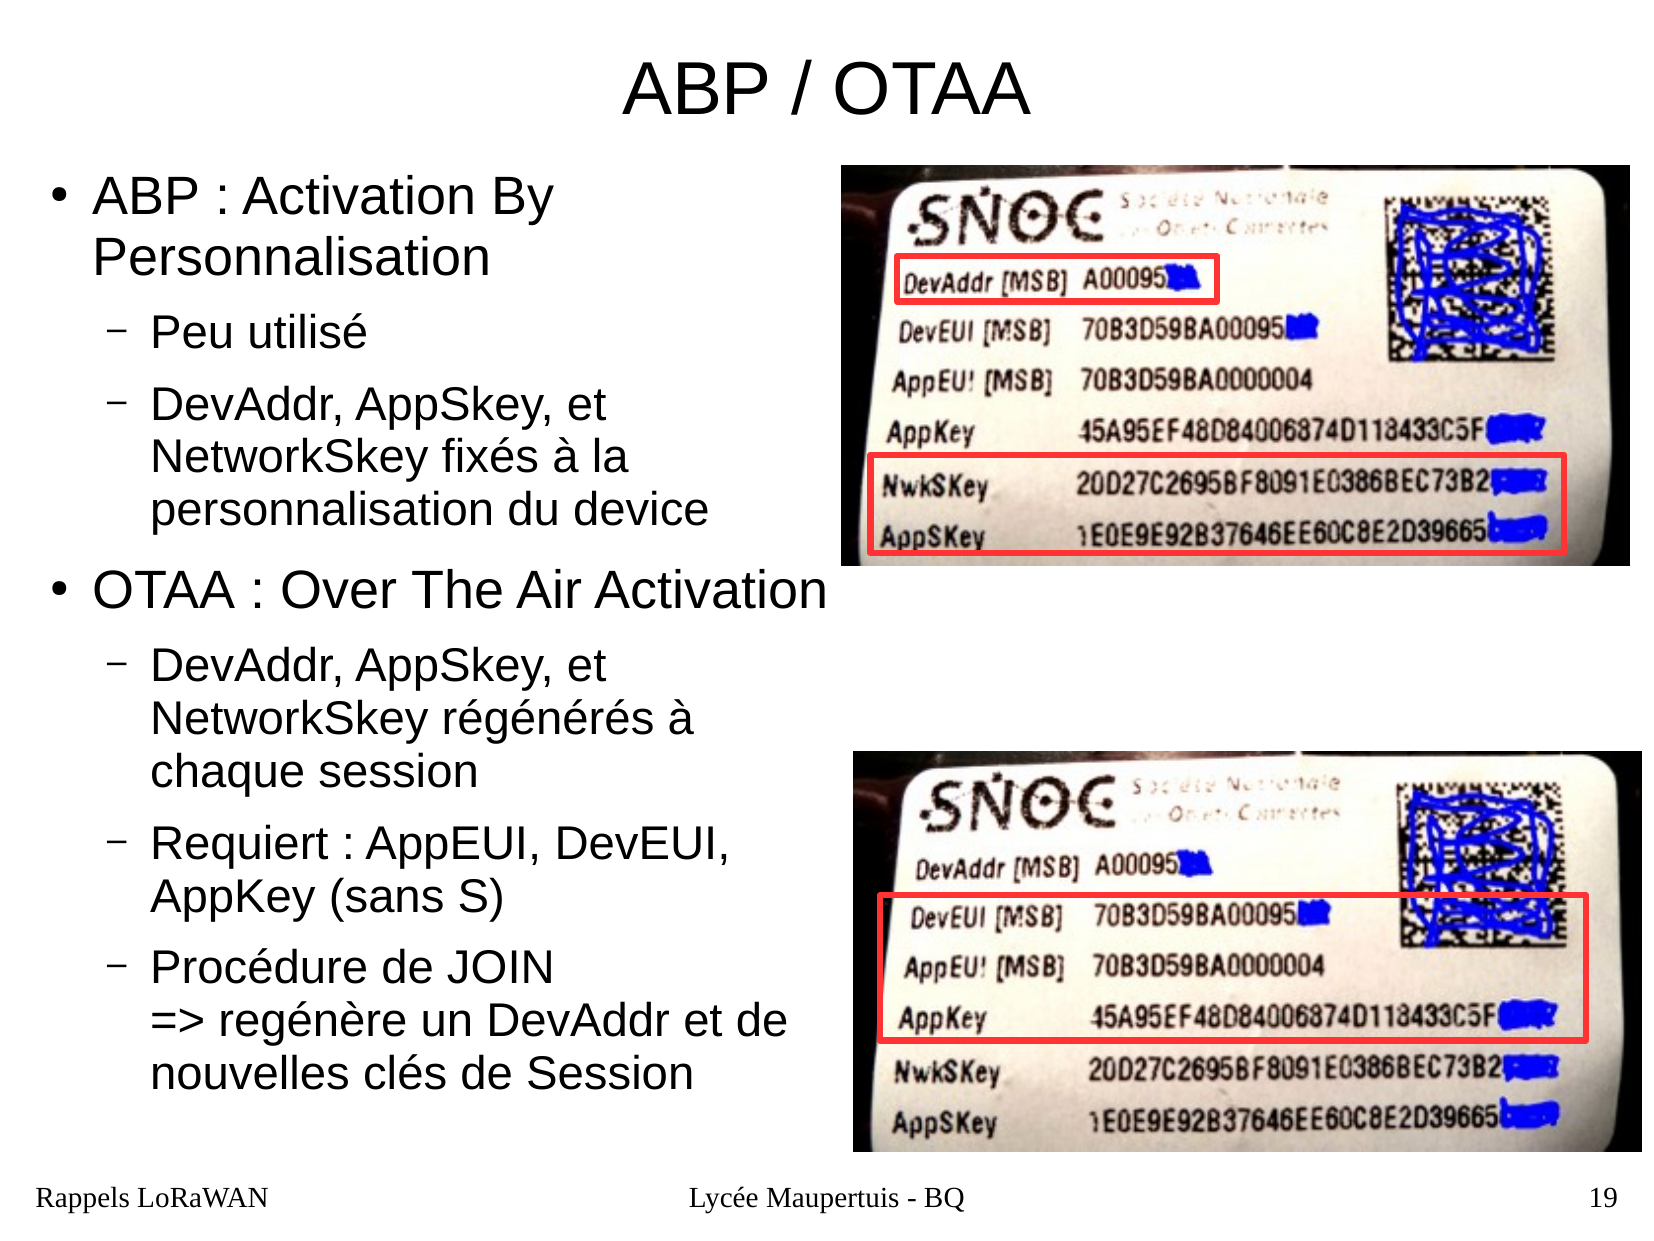

# ABP / OTAA
ABP : Activation By Personnalisation
Peu utilisé
DevAddr, AppSkey, et NetworkSkey fixés à la personnalisation du device
OTAA : Over The Air Activation
DevAddr, AppSkey, et NetworkSkey régénérés à chaque session
Requiert : AppEUI, DevEUI, AppKey (sans S)
Procédure de JOIN
=> regénère un DevAddr et de nouvelles clés de Session
Rappels LoRaWAN
Lycée Maupertuis - BQ
19